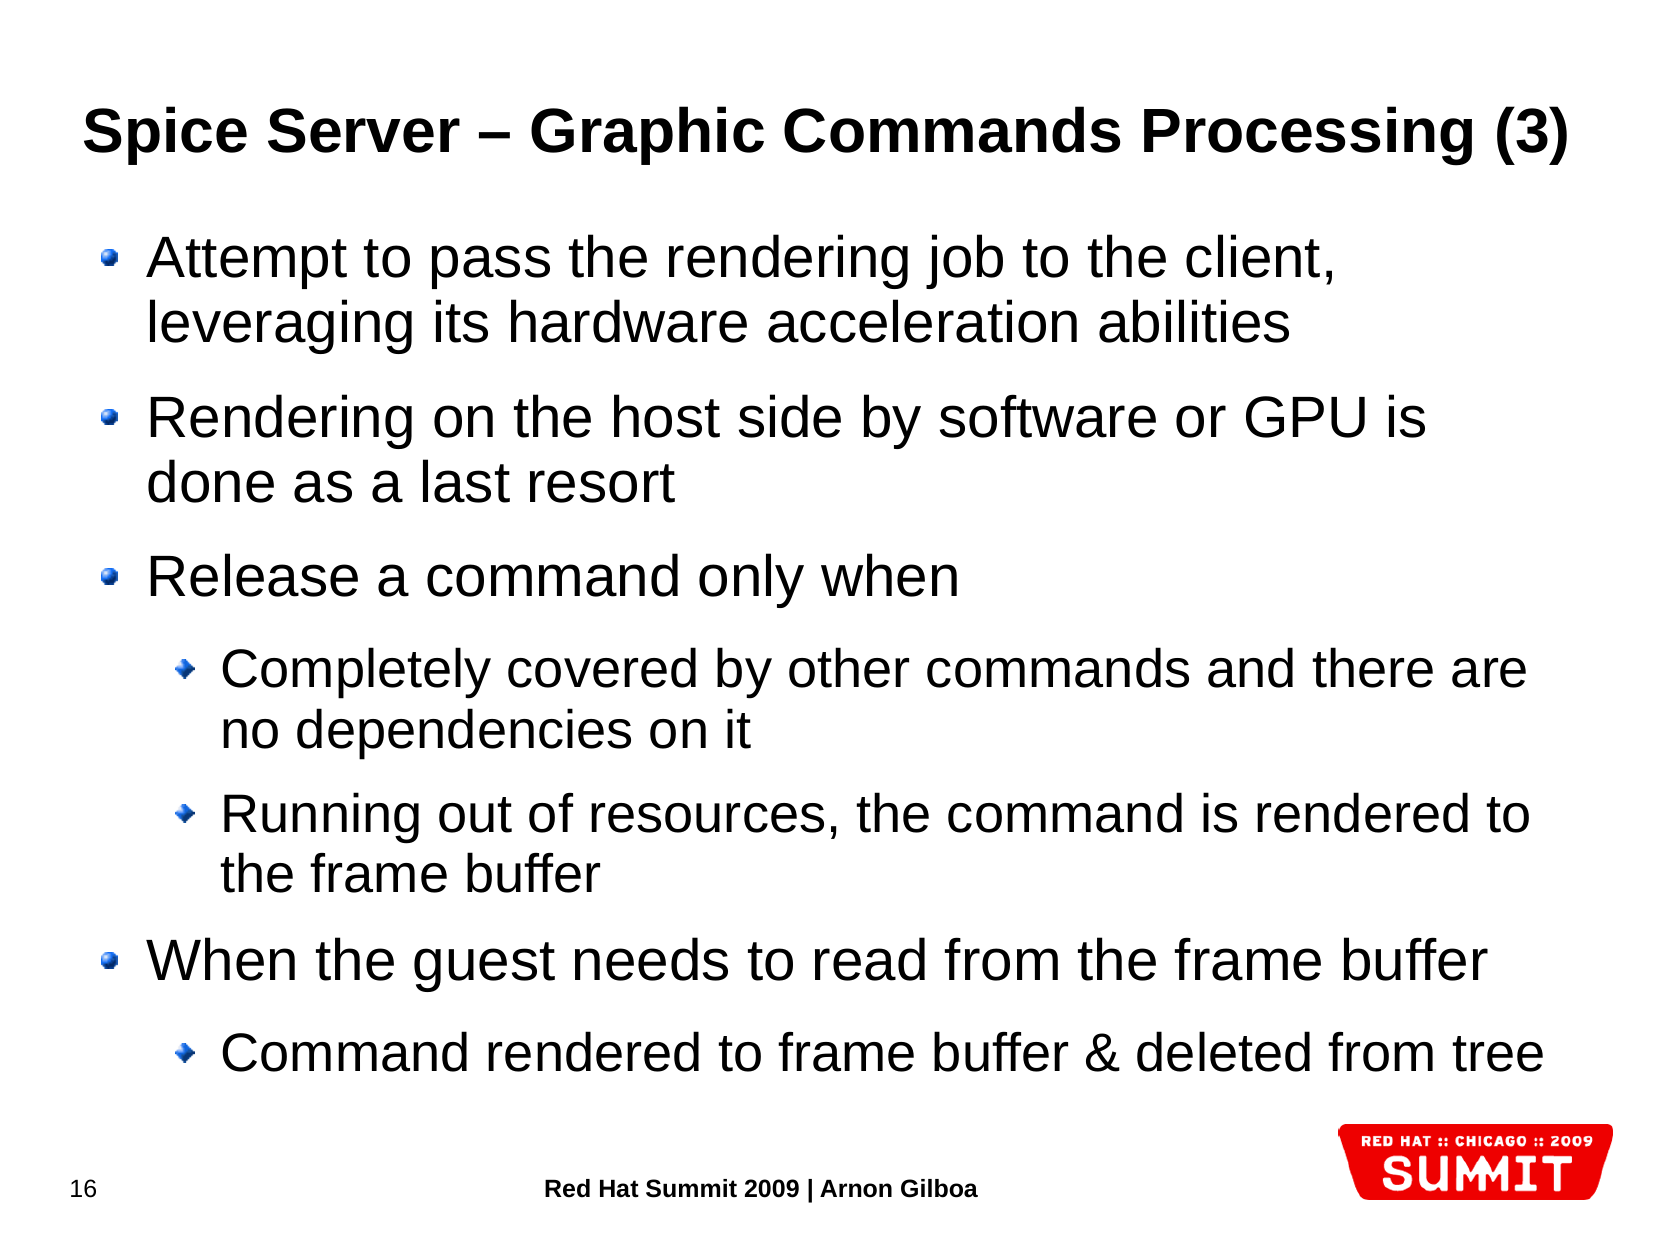

# Spice Server – Graphic Commands Processing (3)
Attempt to pass the rendering job to the client, leveraging its hardware acceleration abilities
Rendering on the host side by software or GPU is done as a last resort
Release a command only when
Completely covered by other commands and there are no dependencies on it
Running out of resources, the command is rendered to the frame buffer
When the guest needs to read from the frame buffer
Command rendered to frame buffer & deleted from tree